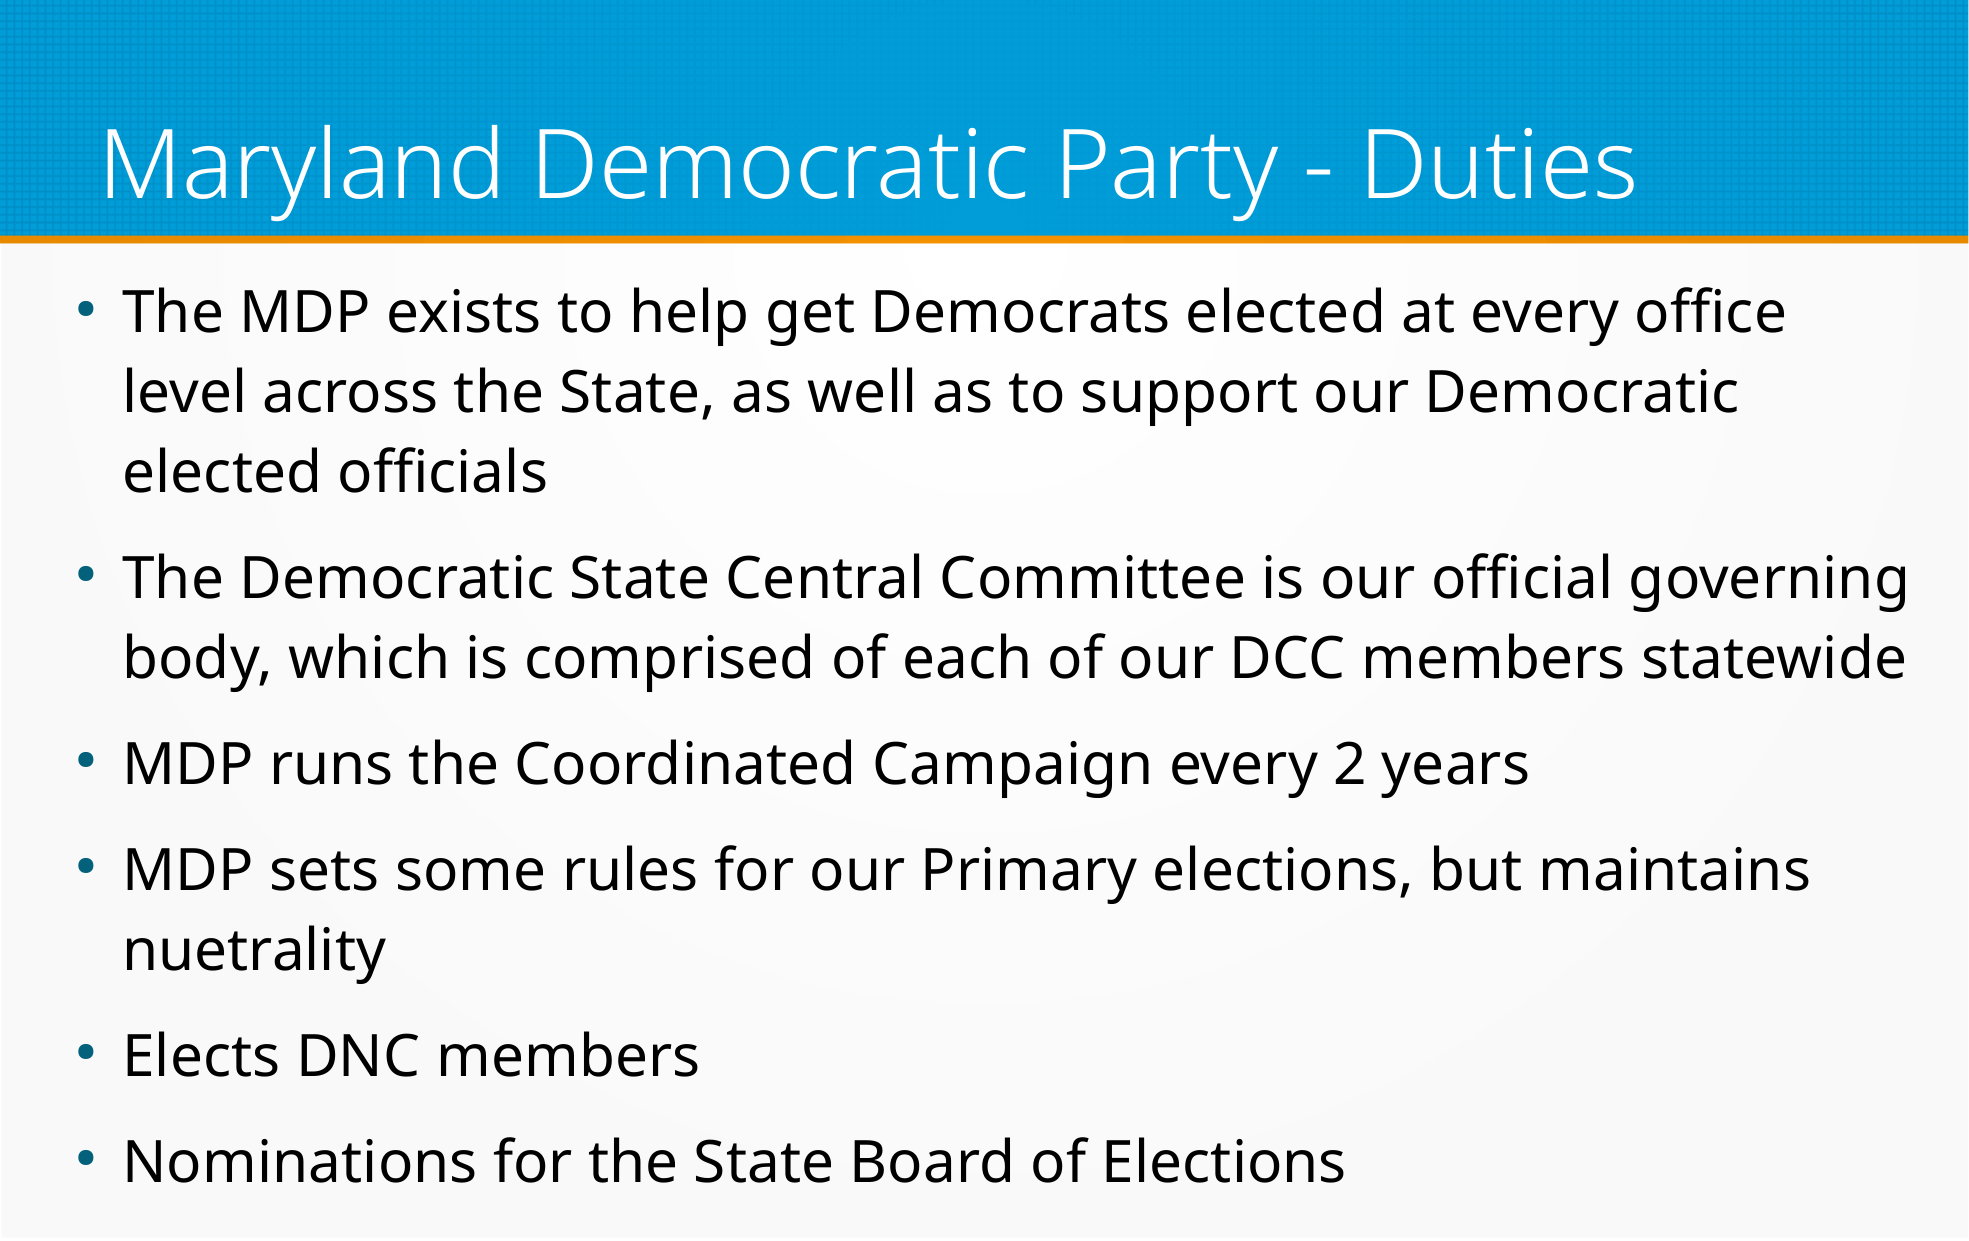

# Maryland Democratic Party - Duties
The MDP exists to help get Democrats elected at every office level across the State, as well as to support our Democratic elected officials
The Democratic State Central Committee is our official governing body, which is comprised of each of our DCC members statewide
MDP runs the Coordinated Campaign every 2 years
MDP sets some rules for our Primary elections, but maintains nuetrality
Elects DNC members
Nominations for the State Board of Elections